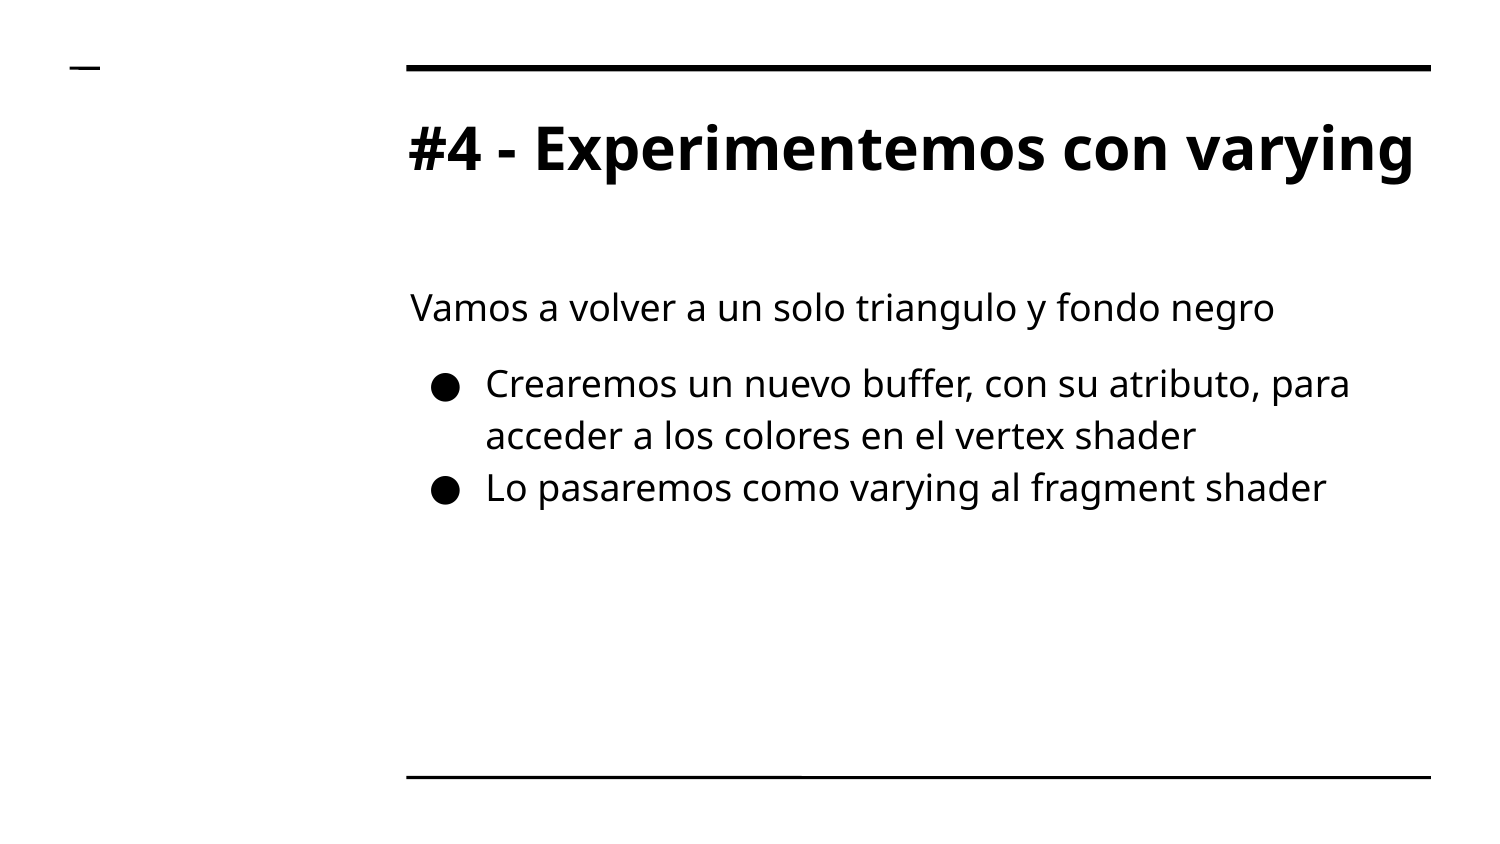

# #4 - Experimentemos con varying
Vamos a volver a un solo triangulo y fondo negro
Crearemos un nuevo buffer, con su atributo, para acceder a los colores en el vertex shader
Lo pasaremos como varying al fragment shader